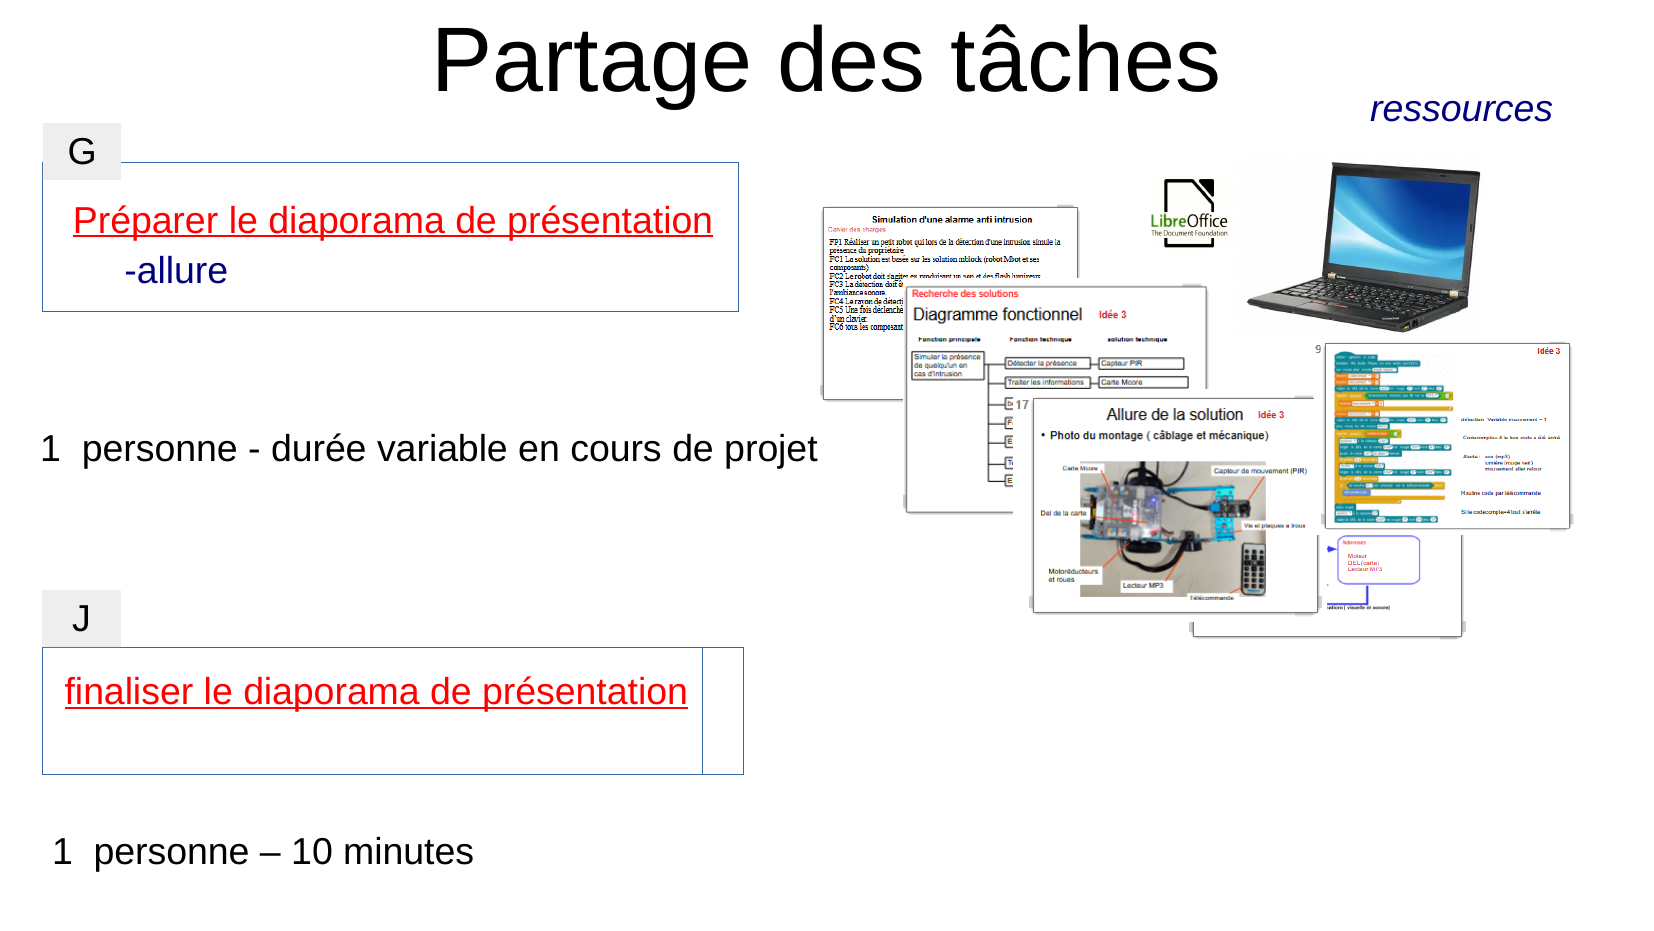

# Partage des tâches
ressources
G
Préparer le diaporama de présentation
-allure
1 personne - durée variable en cours de projet
I
J
finaliser le diaporama de présentation
1 personne – 10 minutes